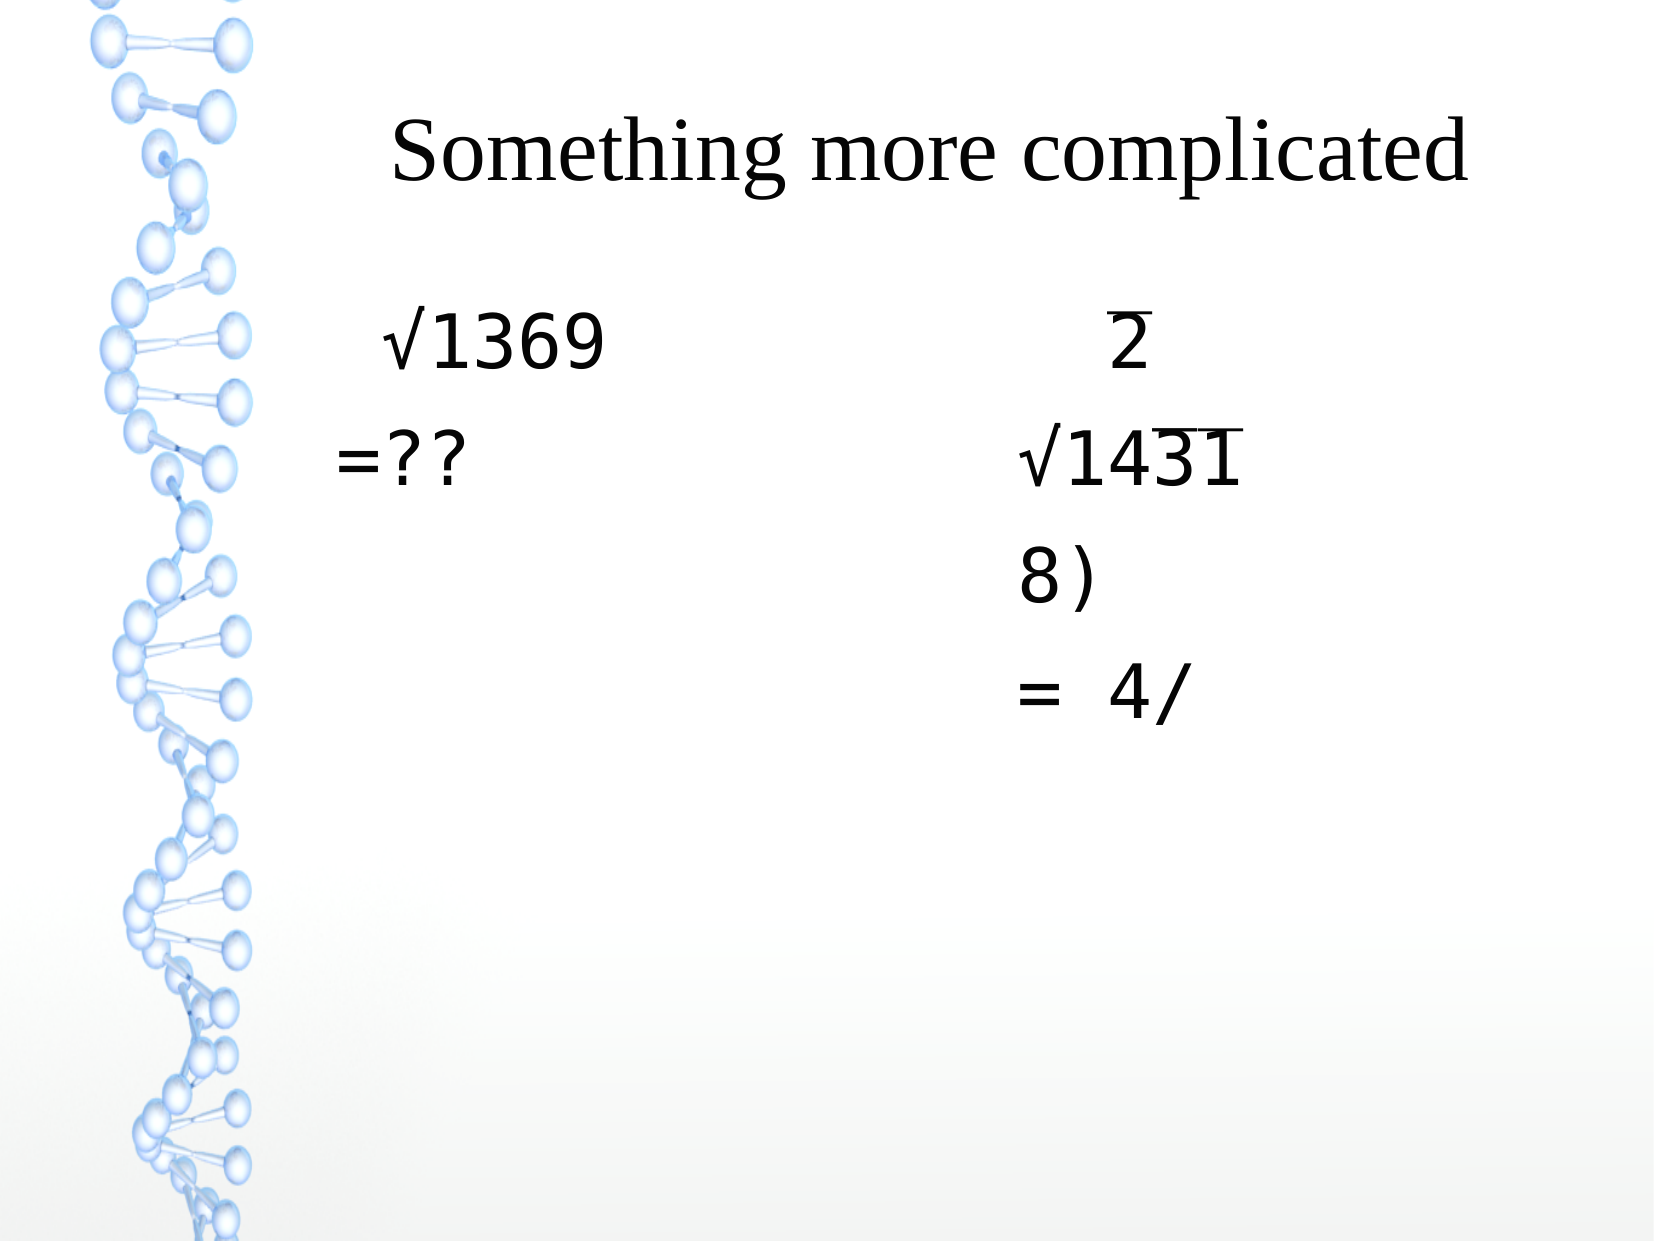

# Something more complicated
 √1369
=??
 ̅2
√14̅̅3̅1
8)
= 4/